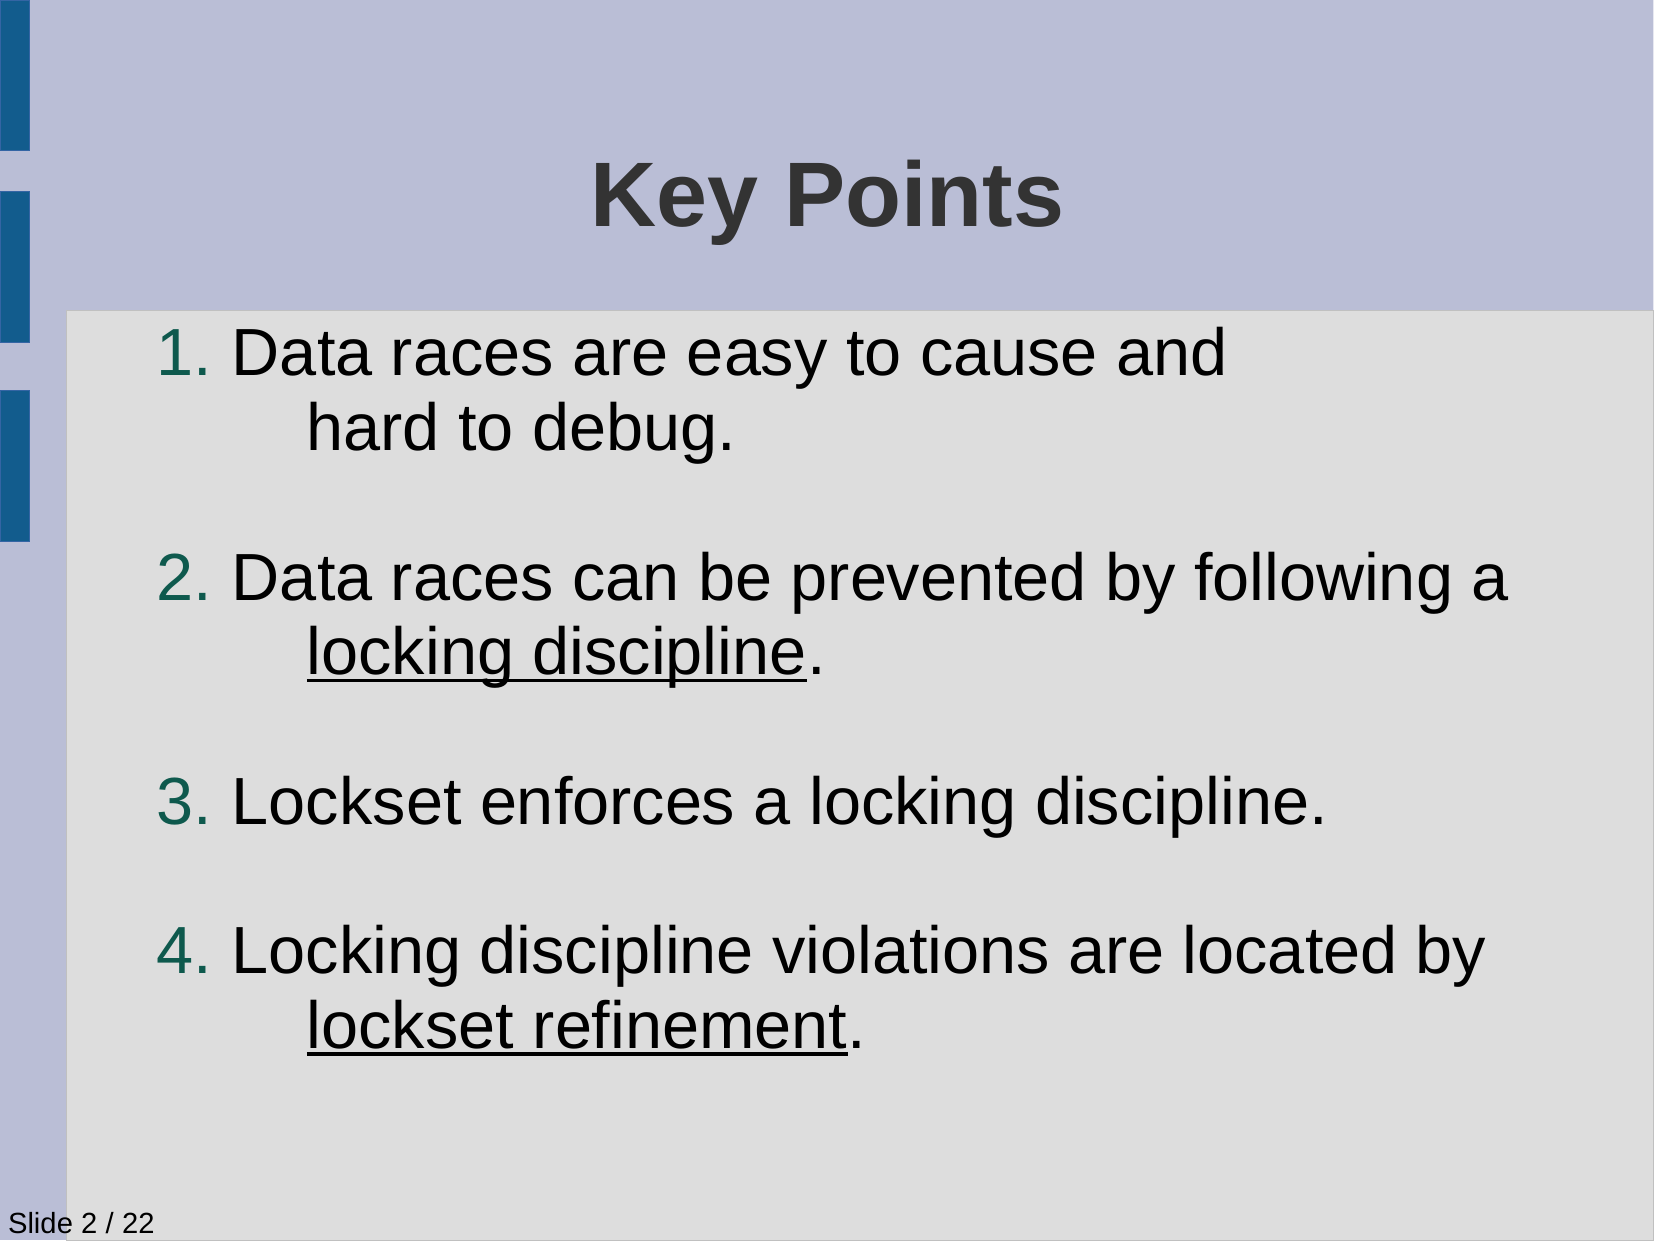

# Key Points
Data races are easy to cause and
hard to debug.
Data races can be prevented by following a
locking discipline.
Lockset enforces a locking discipline.
Locking discipline violations are located by lockset refinement.
Slide 2 / 22